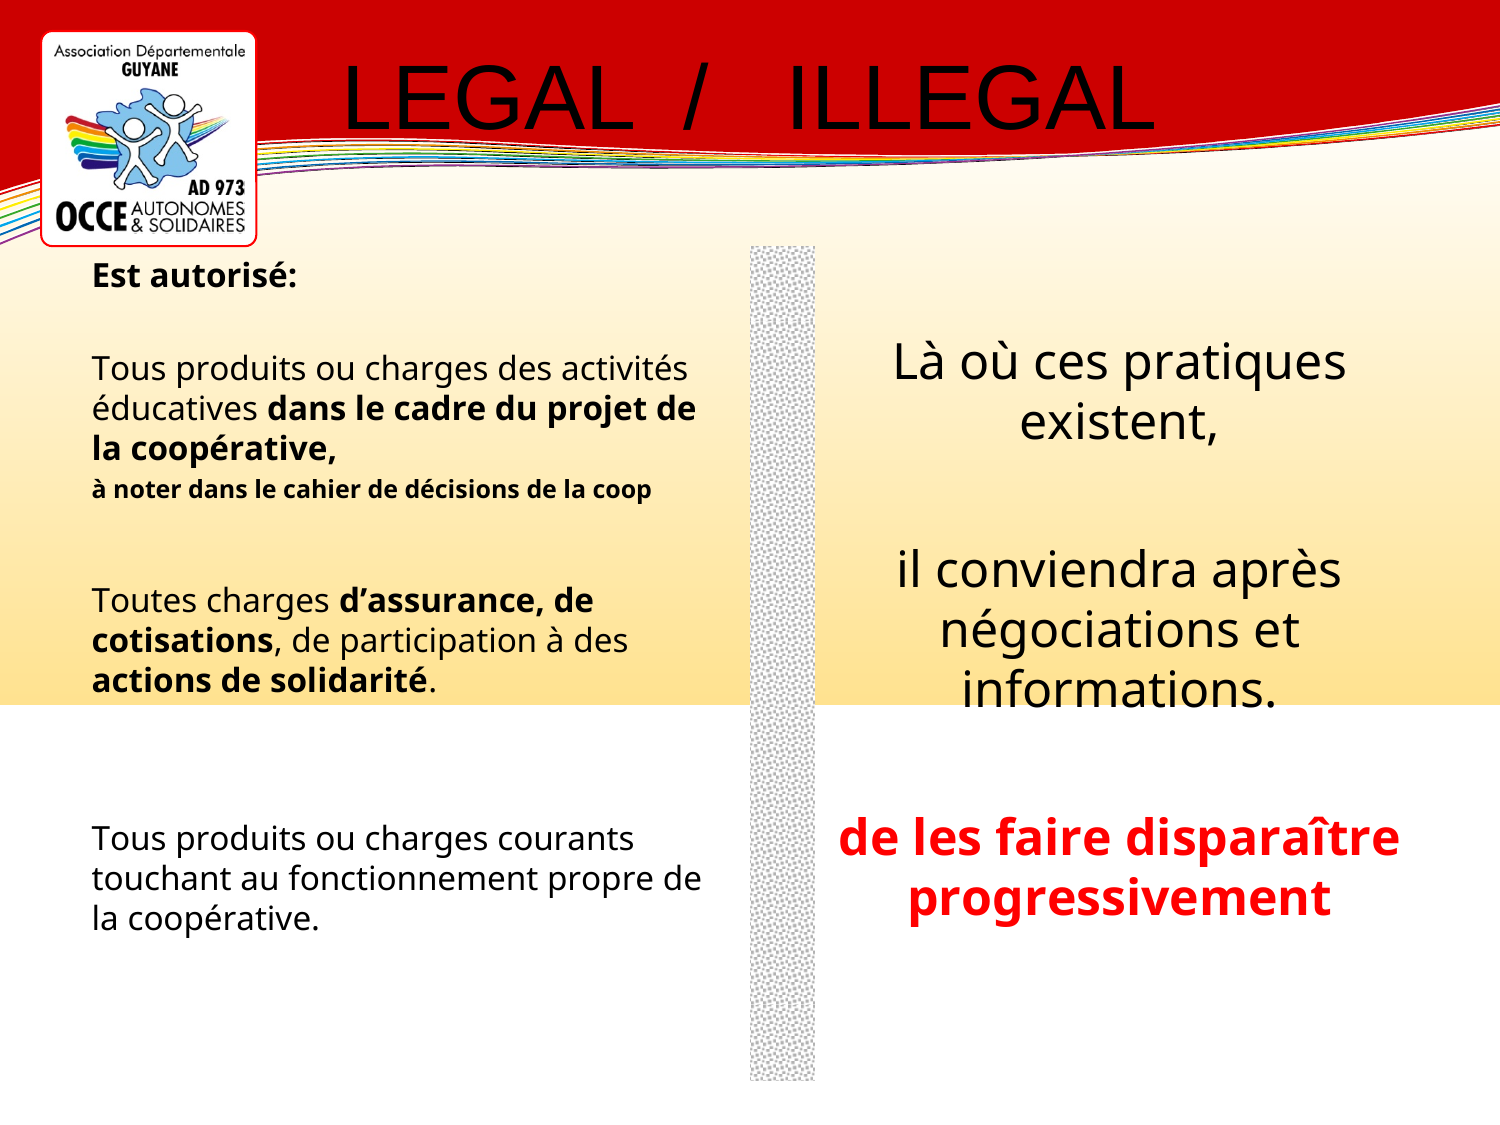

# LEGAL / ILLEGAL
| Est autorisé: | | |
| --- | --- | --- |
| Tous produits ou charges des activités éducatives dans le cadre du projet de la coopérative, à noter dans le cahier de décisions de la coop | | Là où ces pratiques existent, |
| Toutes charges d’assurance, de cotisations, de participation à des actions de solidarité. | | il conviendra après négociations et informations. |
| Tous produits ou charges courants touchant au fonctionnement propre de la coopérative. | | de les faire disparaître progressivement |
| | | |